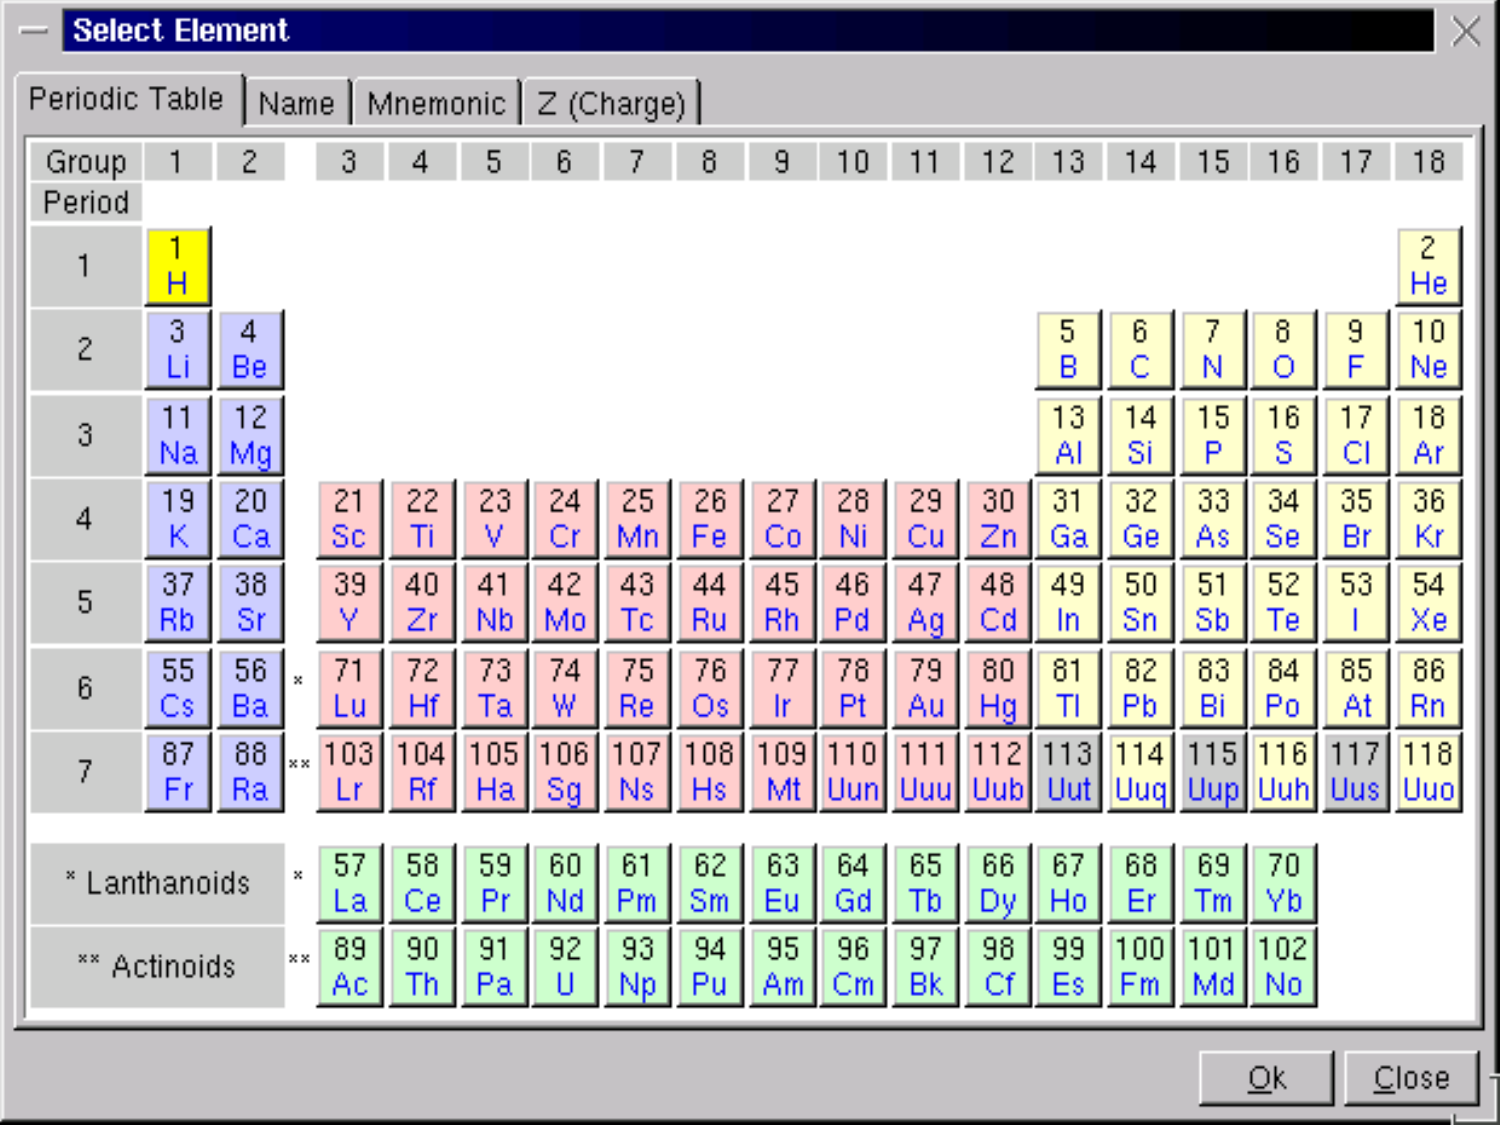

# Seznam elementov, prisotnih v organskih spojinah